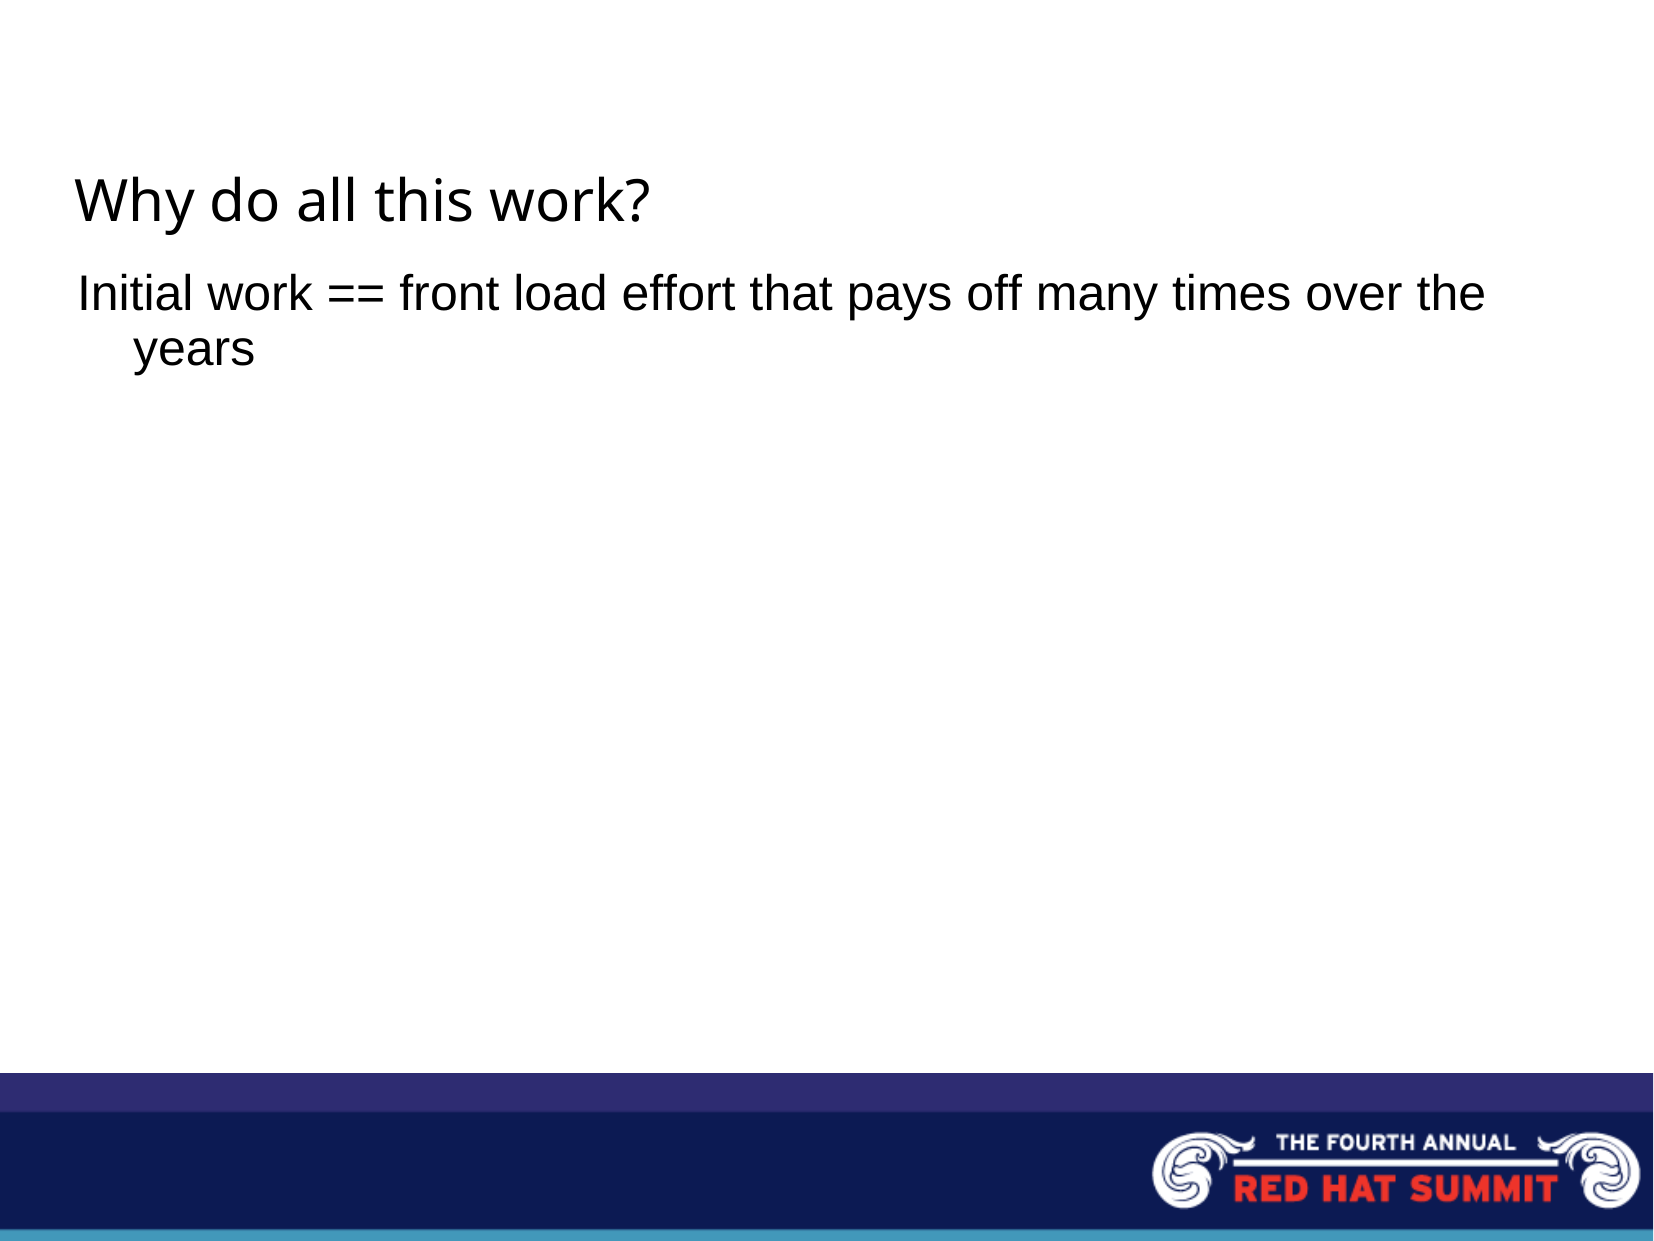

# Why do all this work?
Initial work == front load effort that pays off many times over the years